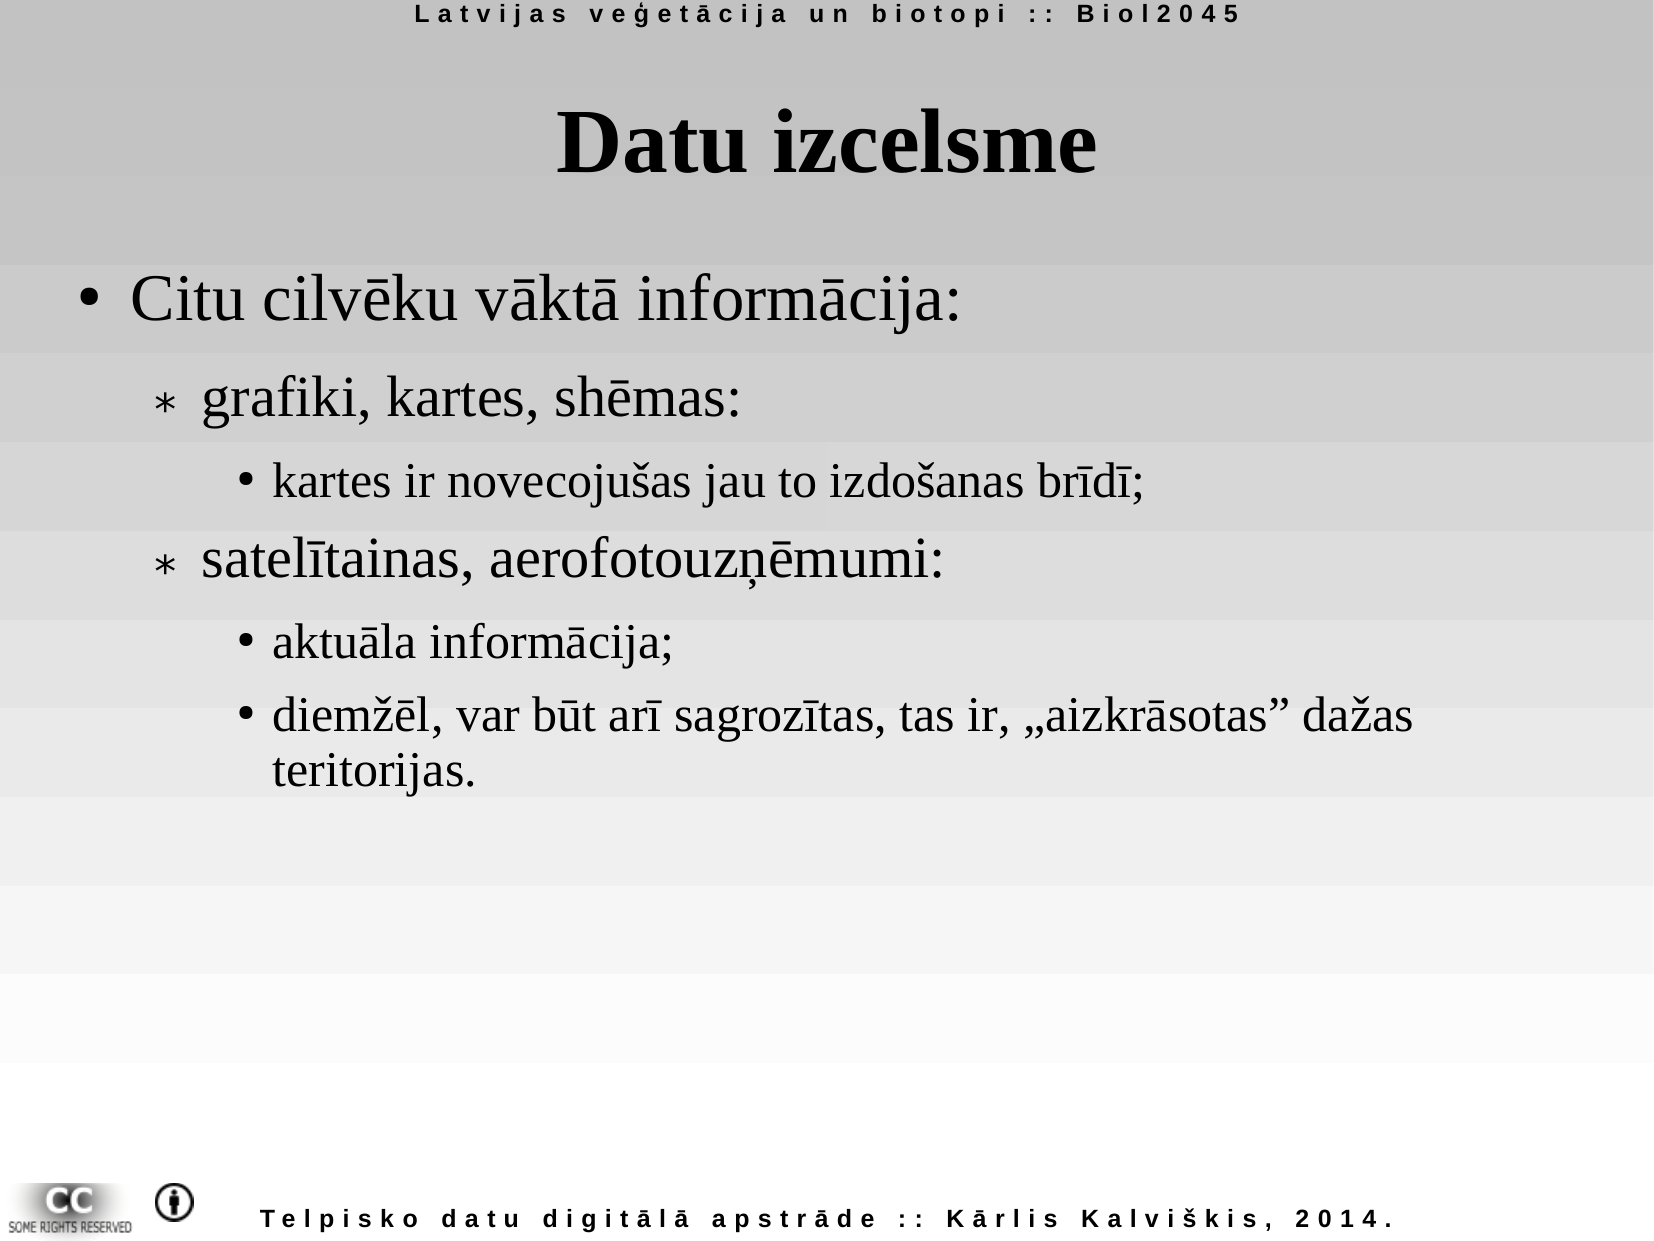

# Datu izcelsme
Citu cilvēku vāktā informācija:
grafiki, kartes, shēmas:
kartes ir novecojušas jau to izdošanas brīdī;
satelītainas, aerofotouzņēmumi:
aktuāla informācija;
diemžēl, var būt arī sagrozītas, tas ir, „aizkrāsotas” dažas teritorijas.